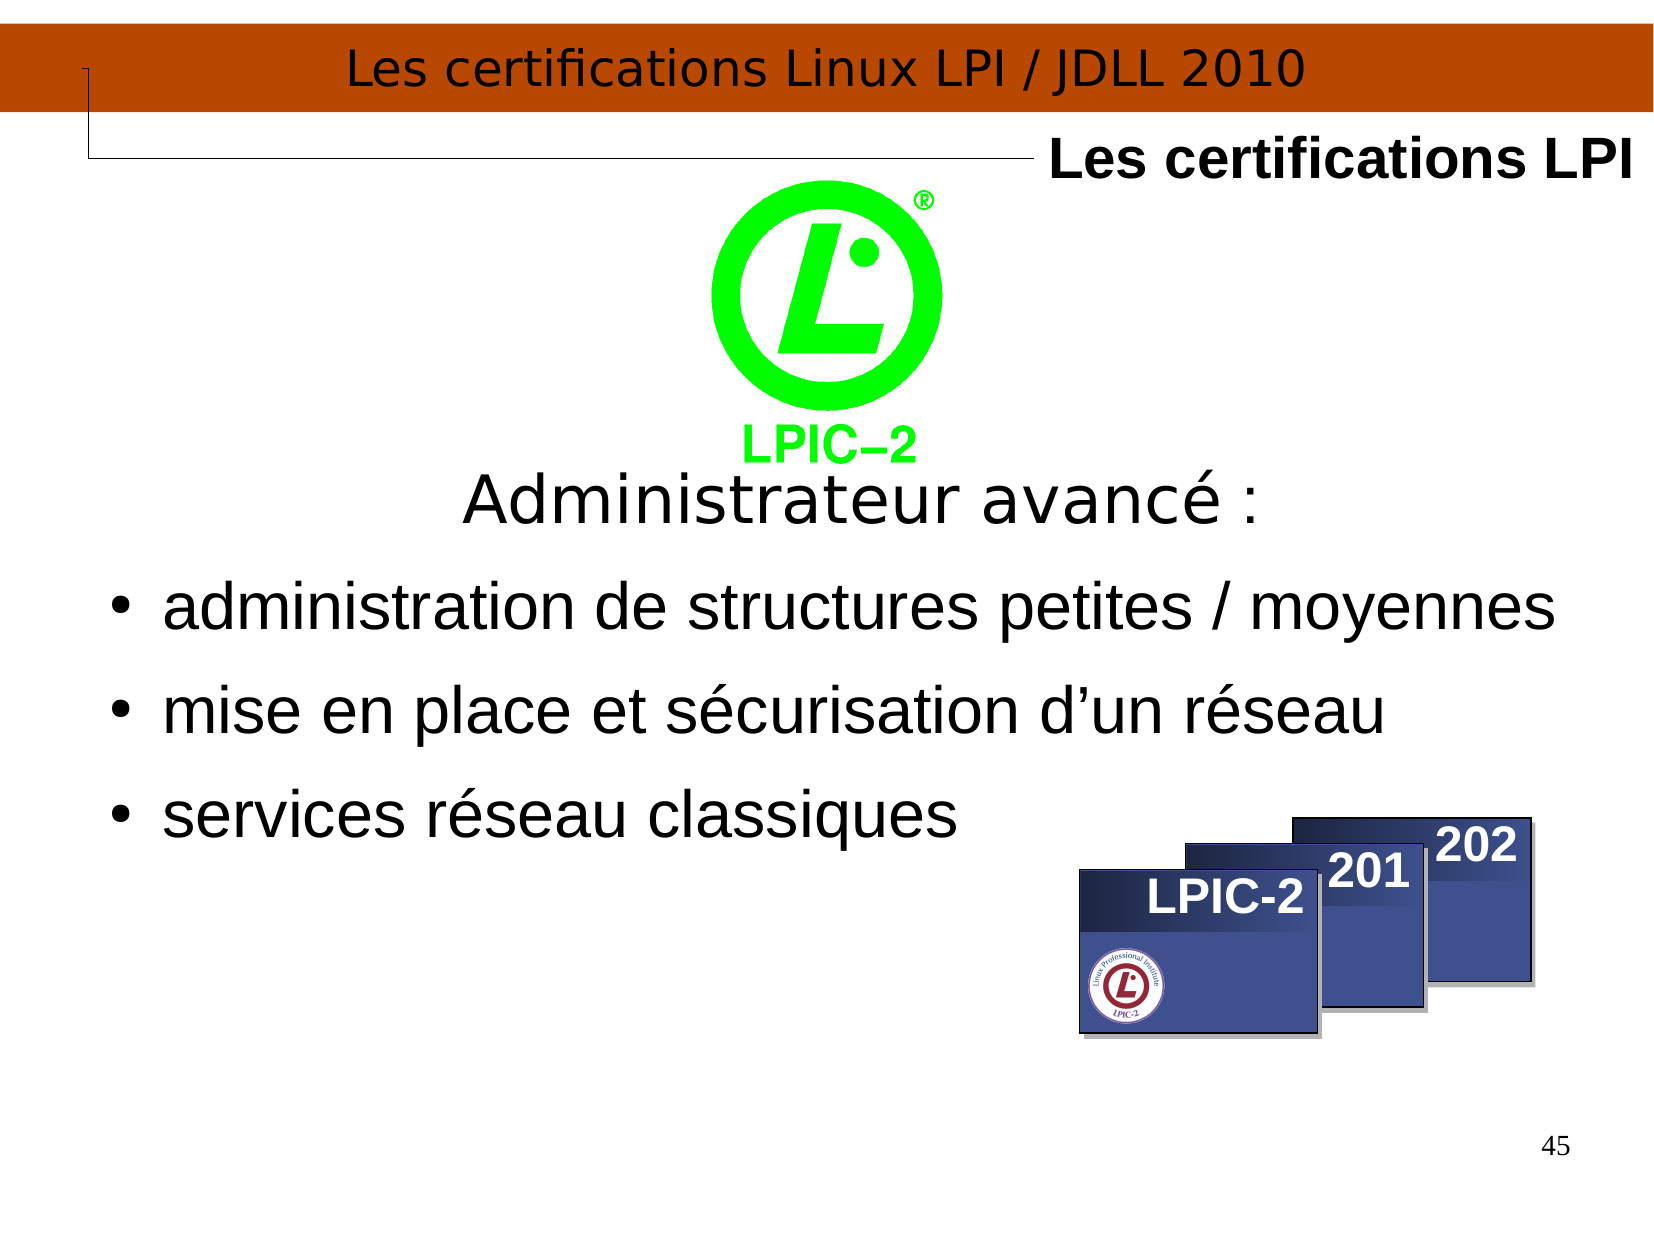

# Les certifications Linux LPI / JDLL 2010
Les certifications LPI
Administrateur avancé :
administration de structures petites / moyennes
mise en place et sécurisation d’un réseau
services réseau classiques
202
201
LPIC-2
45